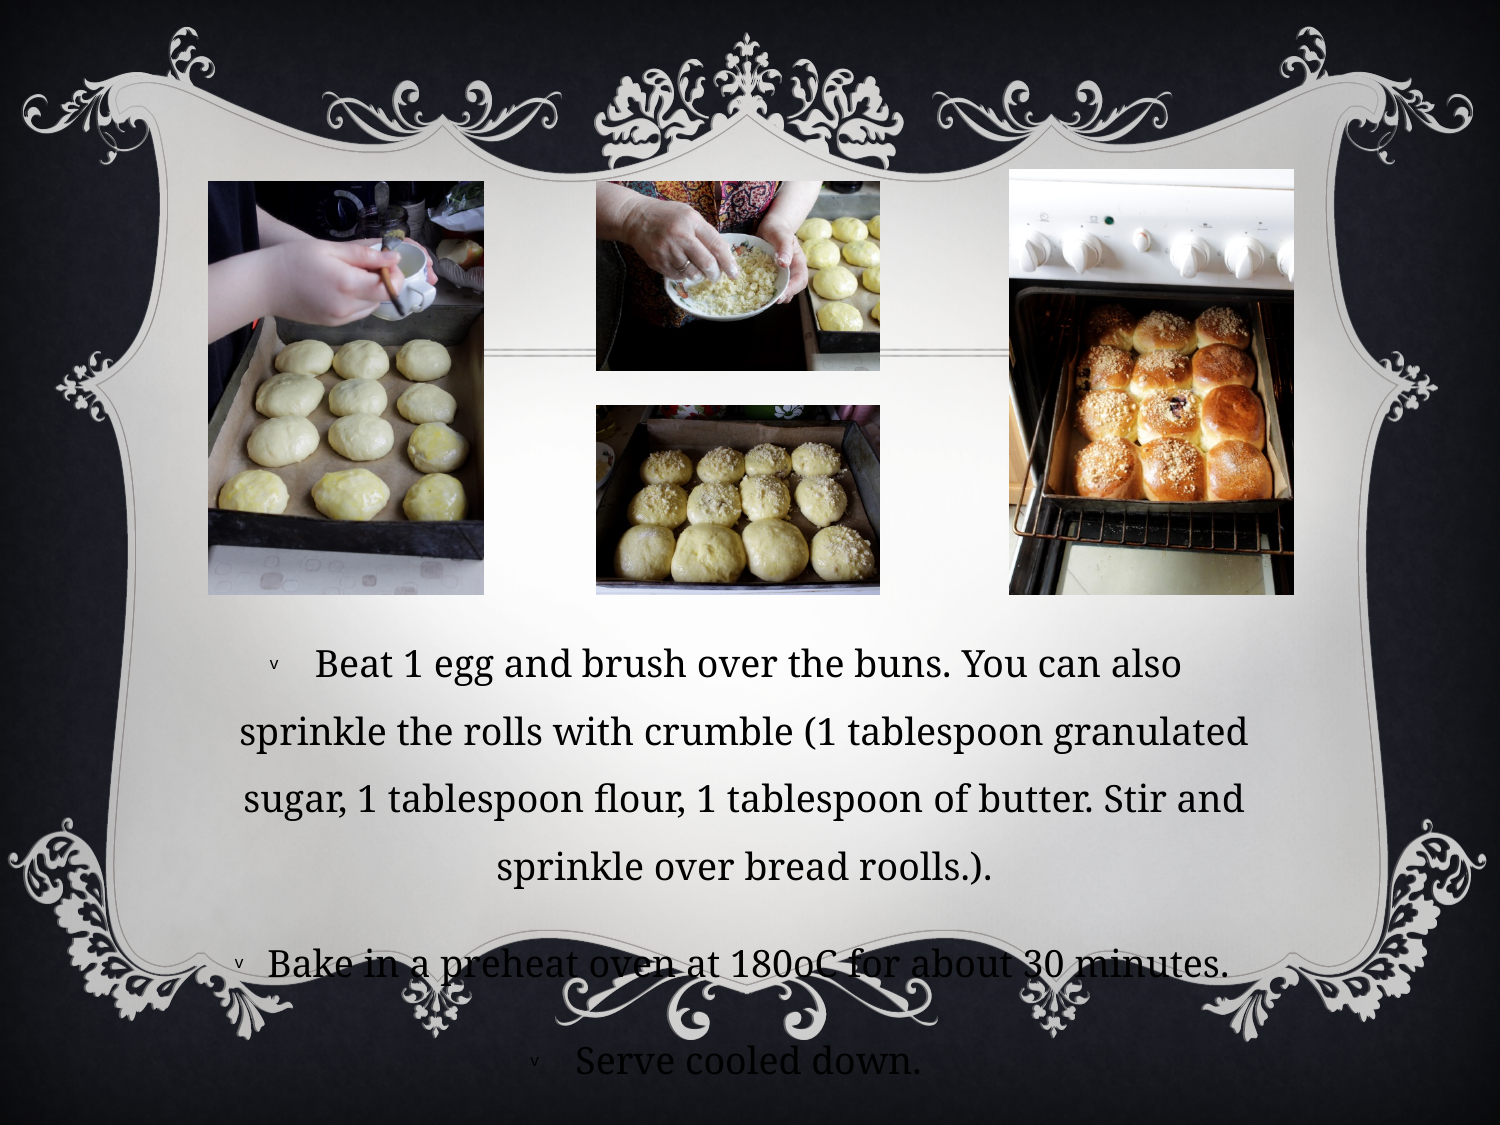

# Beat 1 egg and brush over the buns. You can also sprinkle the rolls with crumble (1 tablespoon granulated sugar, 1 tablespoon flour, 1 tablespoon of butter. Stir and sprinkle over bread roolls.).
Bake in a preheat oven at 180oC for about 30 minutes.
Serve cooled down.